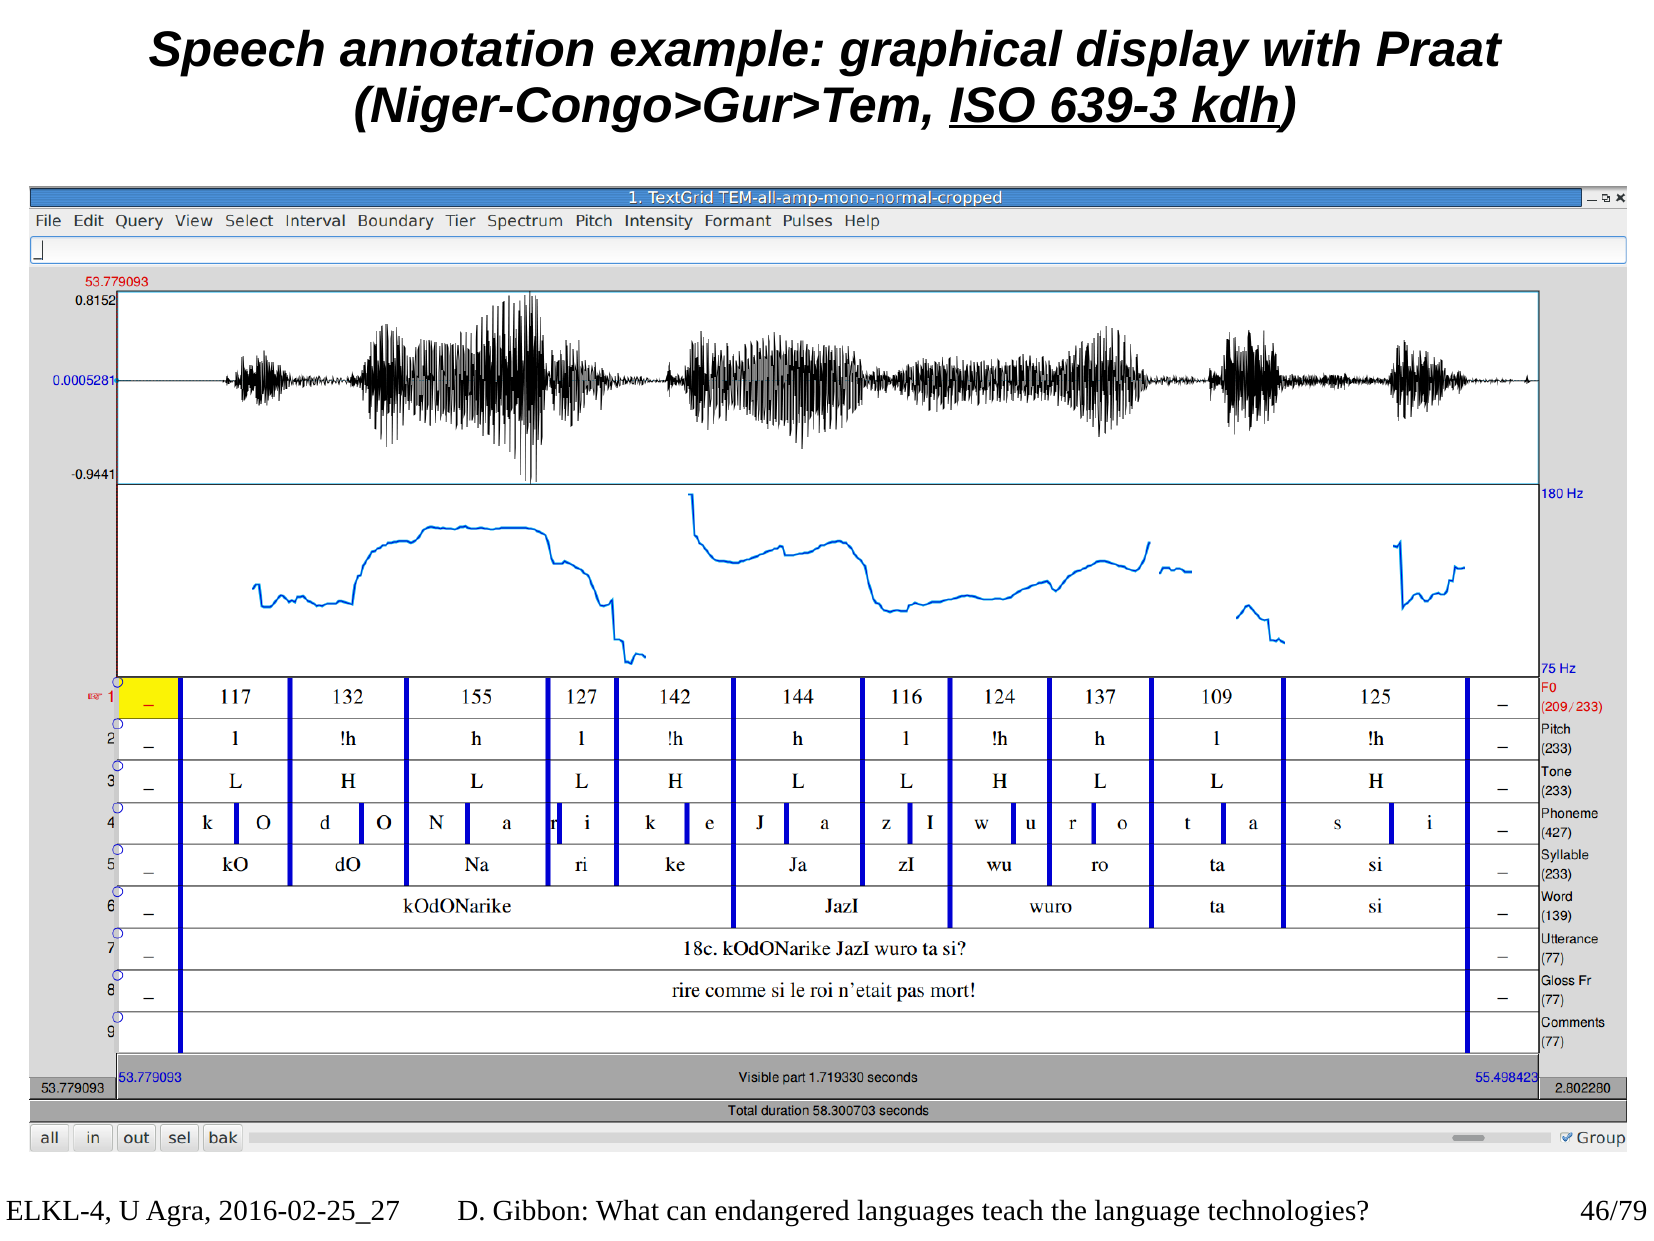

# Speech annotation example: graphical display with Praat (Niger-Congo>Gur>Tem, ISO 639-3 kdh)
ELKL-4, U Agra, 2016-02-25_27
D. Gibbon: What can endangered languages teach the language technologies?
46